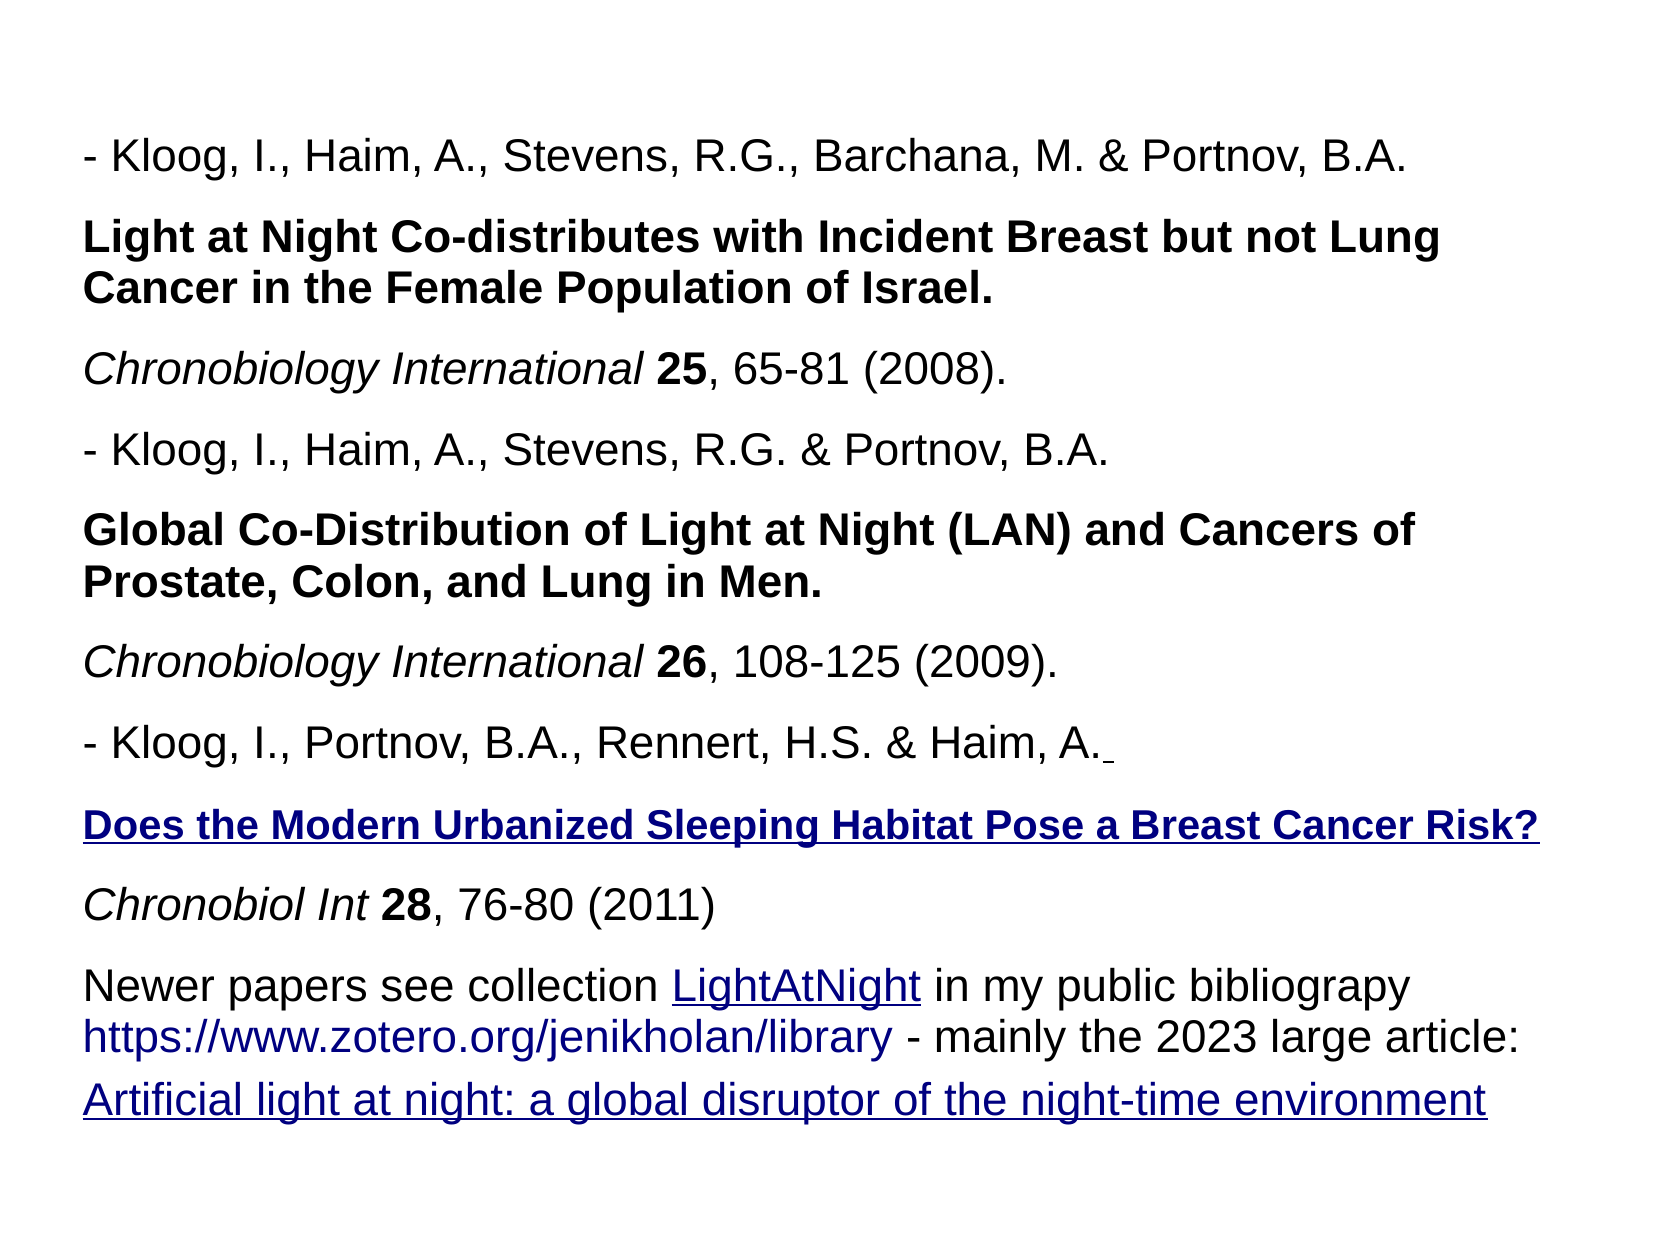

#
- Kloog, I., Haim, A., Stevens, R.G., Barchana, M. & Portnov, B.A.
Light at Night Co-distributes with Incident Breast but not Lung Cancer in the Female Population of Israel.
Chronobiology International 25, 65-81 (2008).
- Kloog, I., Haim, A., Stevens, R.G. & Portnov, B.A.
Global Co-Distribution of Light at Night (LAN) and Cancers of Prostate, Colon, and Lung in Men.
Chronobiology International 26, 108-125 (2009).
- Kloog, I., Portnov, B.A., Rennert, H.S. & Haim, A.
Does the Modern Urbanized Sleeping Habitat Pose a Breast Cancer Risk?
Chronobiol Int 28, 76-80 (2011)
Newer papers see collection LightAtNight in my public bibliograpy https://www.zotero.org/jenikholan/library - mainly the 2023 large article:
Artificial light at night: a global disruptor of the night-time environment